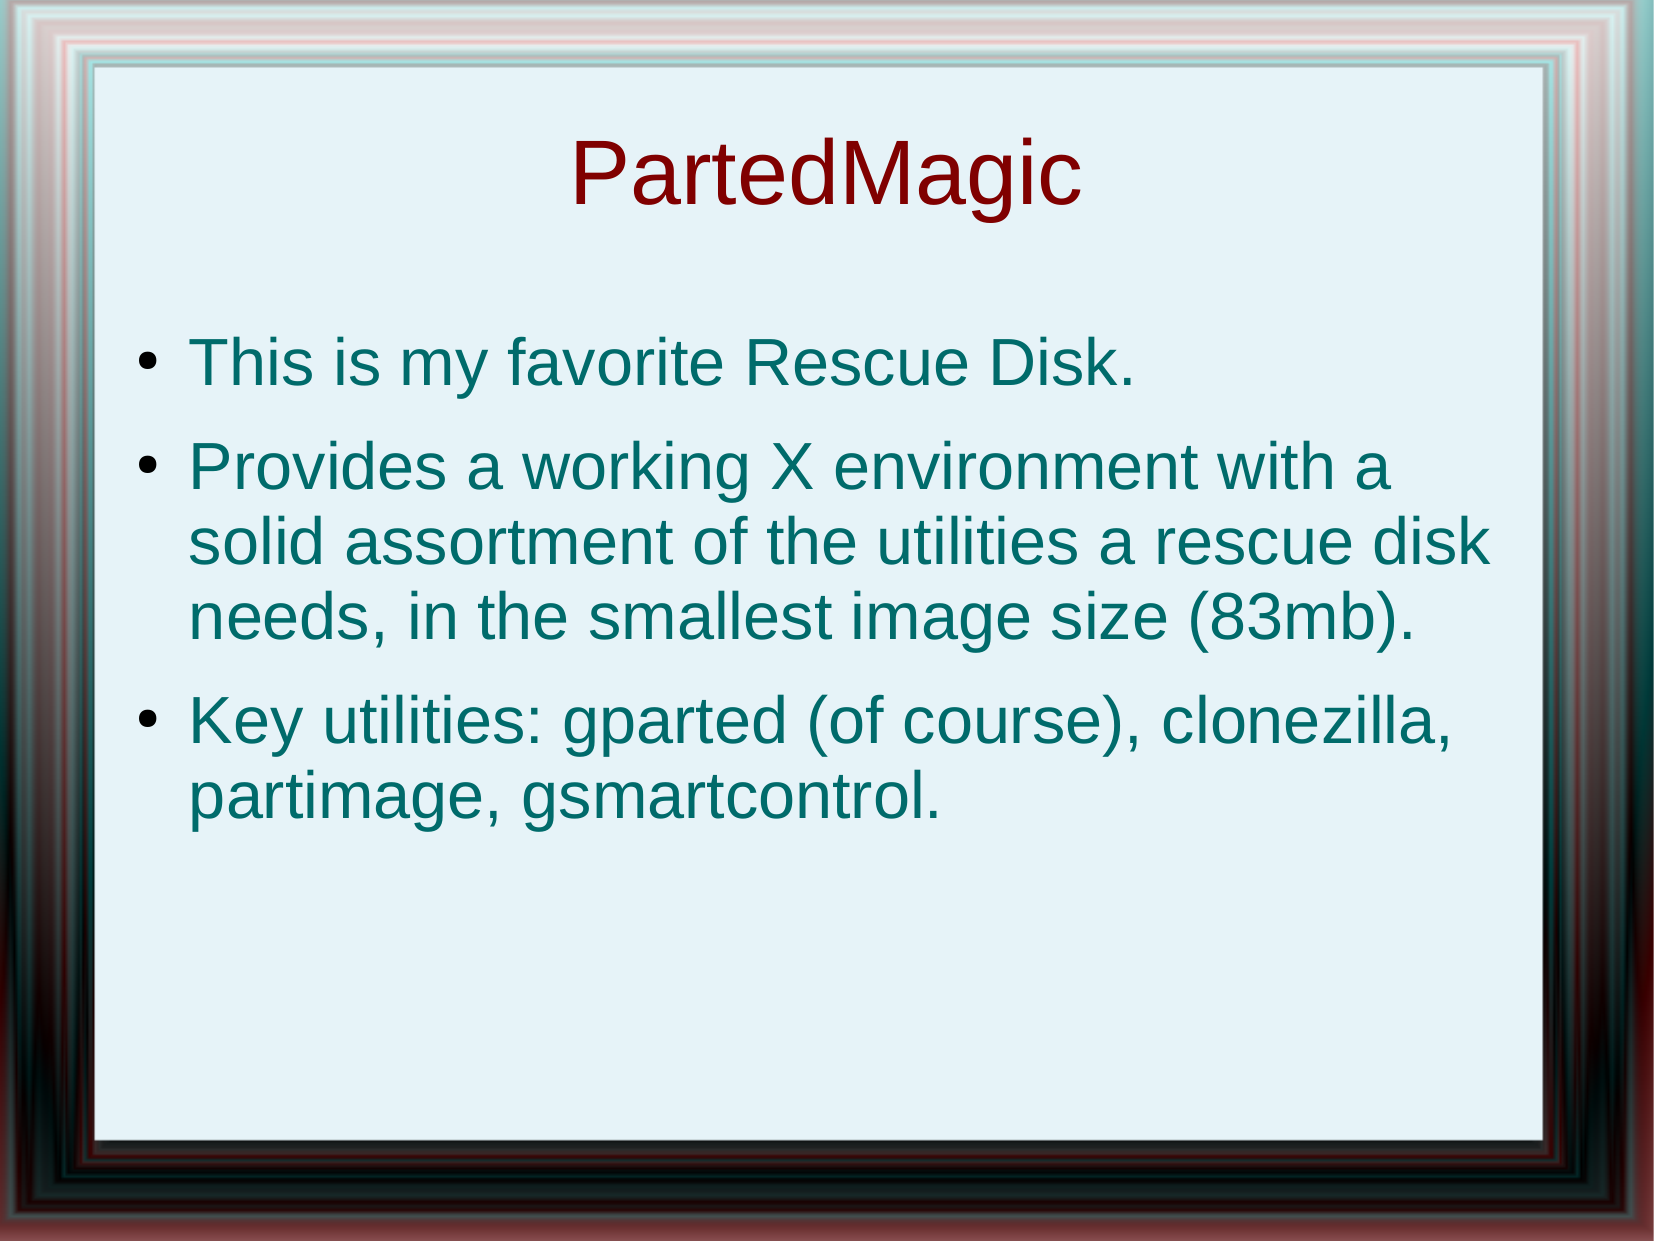

# PartedMagic
This is my favorite Rescue Disk.
Provides a working X environment with a solid assortment of the utilities a rescue disk needs, in the smallest image size (83mb).
Key utilities: gparted (of course), clonezilla, partimage, gsmartcontrol.